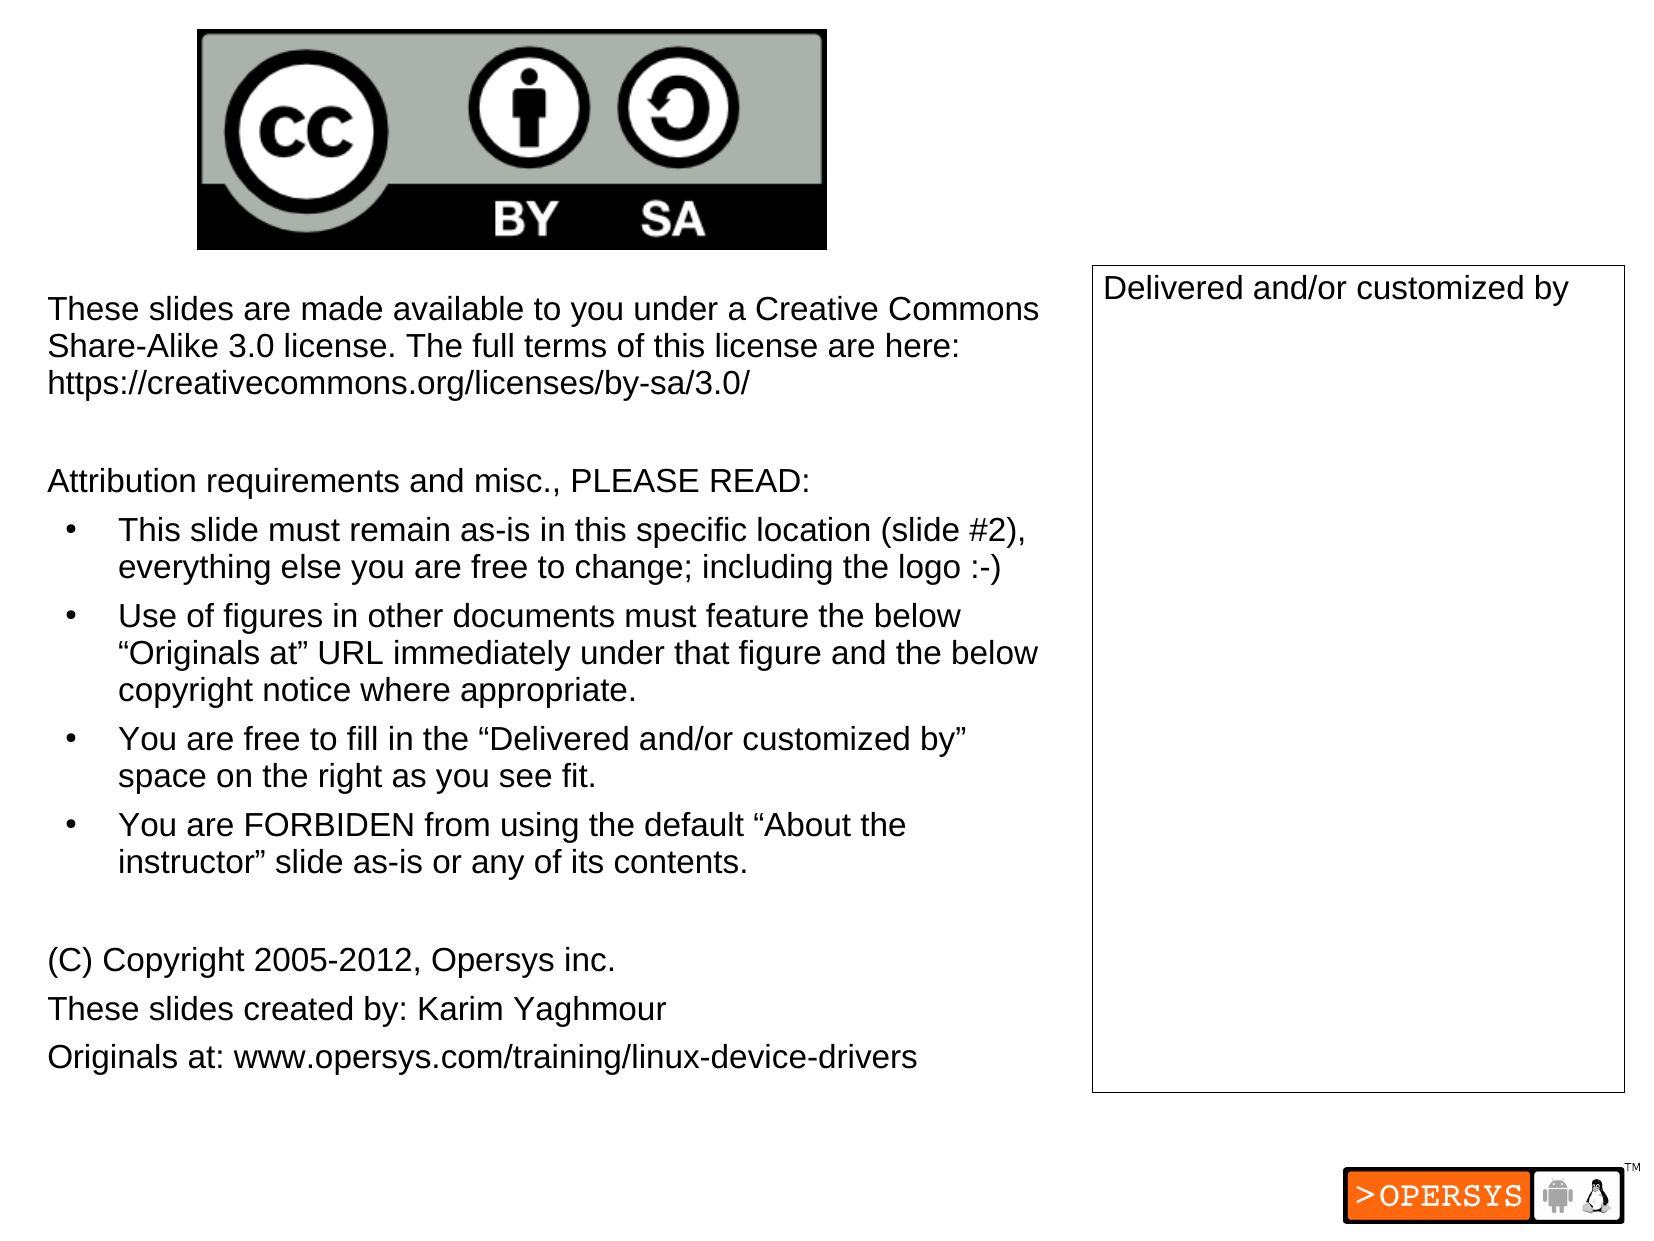

Delivered and/or customized by
# These slides are made available to you under a Creative Commons Share-Alike 3.0 license. The full terms of this license are here: https://creativecommons.org/licenses/by-sa/3.0/
Attribution requirements and misc., PLEASE READ:
This slide must remain as-is in this specific location (slide #2), everything else you are free to change; including the logo :-)
Use of figures in other documents must feature the below “Originals at” URL immediately under that figure and the below copyright notice where appropriate.
You are free to fill in the “Delivered and/or customized by” space on the right as you see fit.
You are FORBIDEN from using the default “About the instructor” slide as-is or any of its contents.
(C) Copyright 2005-2012, Opersys inc.
These slides created by: Karim Yaghmour
Originals at: www.opersys.com/training/linux-device-drivers